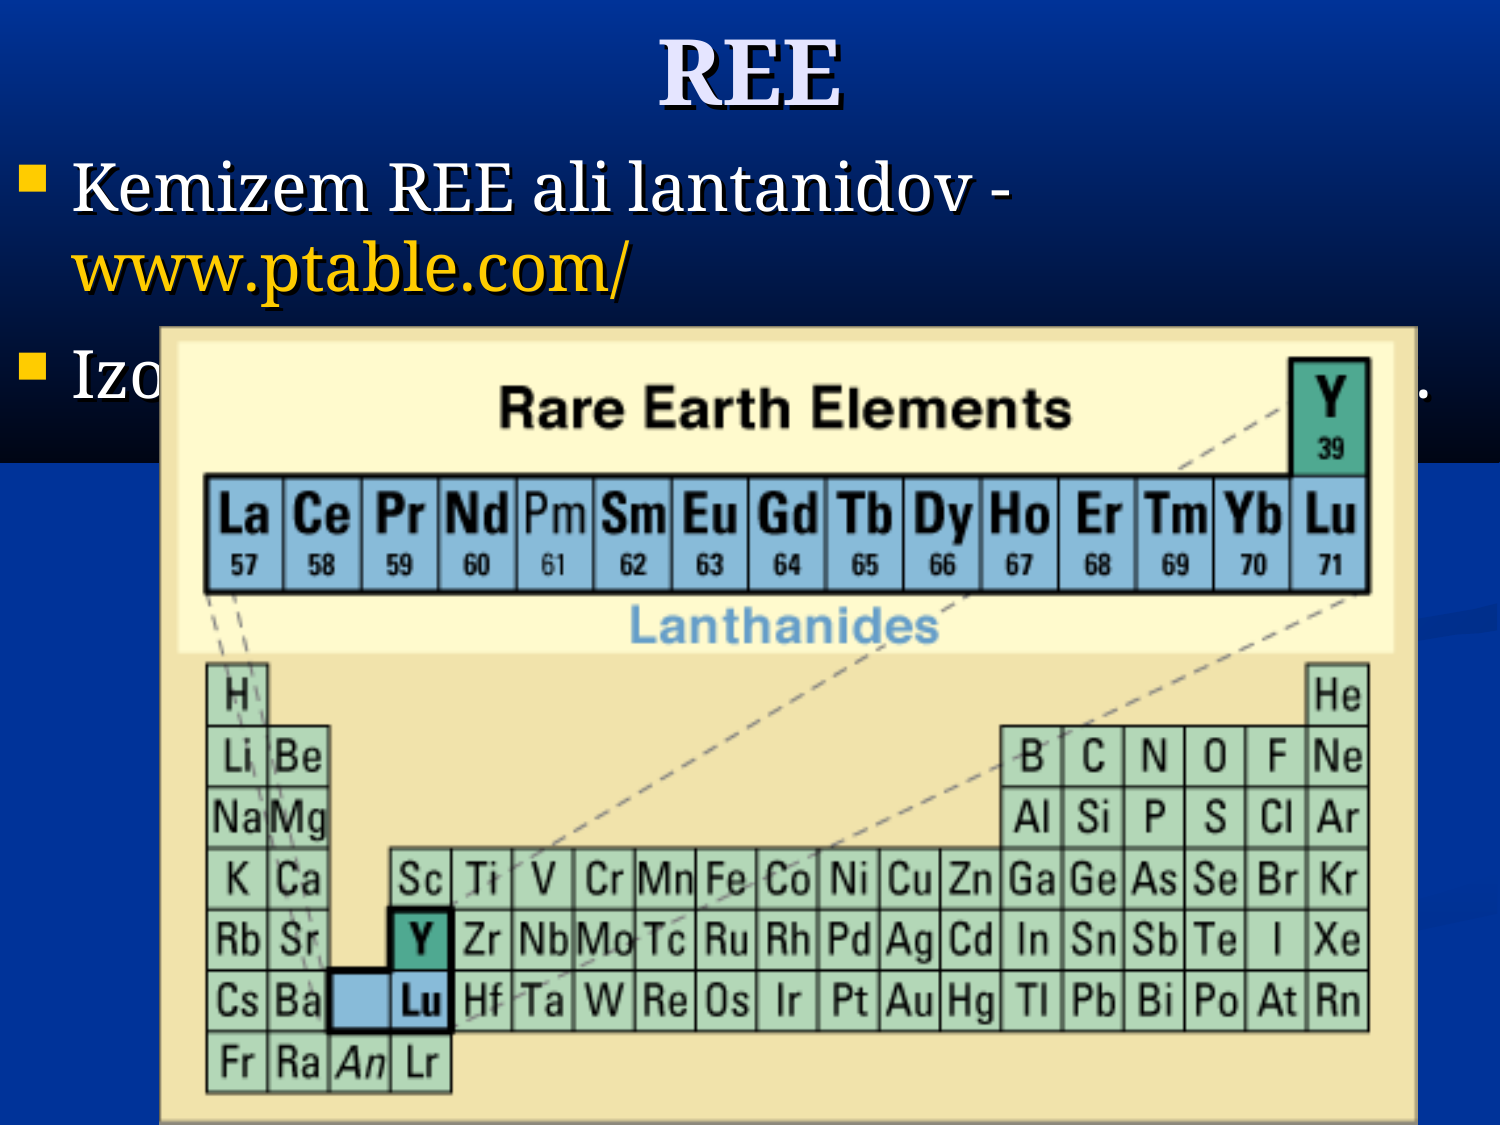

# REE
Kemizem REE ali lantanidov - www.ptable.com/
Izolirane iz redkih, neobičajnih mineralov.